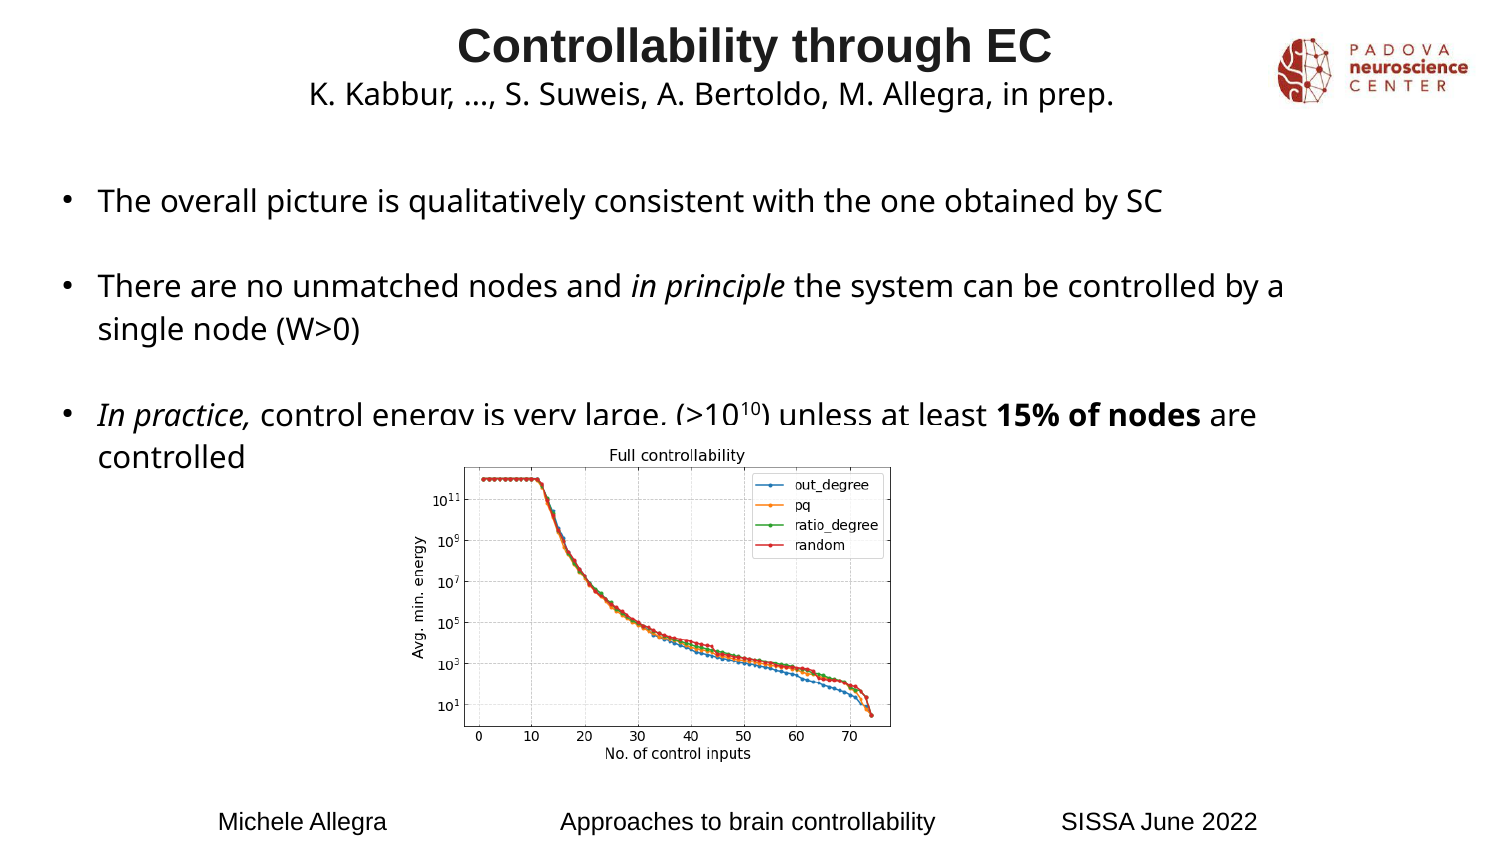

Controllability through EC
K. Kabbur, …, S. Suweis, A. Bertoldo, M. Allegra, in prep.
The overall picture is qualitatively consistent with the one obtained by SC
There are no unmatched nodes and in principle the system can be controlled by a single node (W>0)
In practice, control energy is very large, (>1010) unless at least 15% of nodes are controlled
Michele Allegra Approaches to brain controllability SISSA June 2022